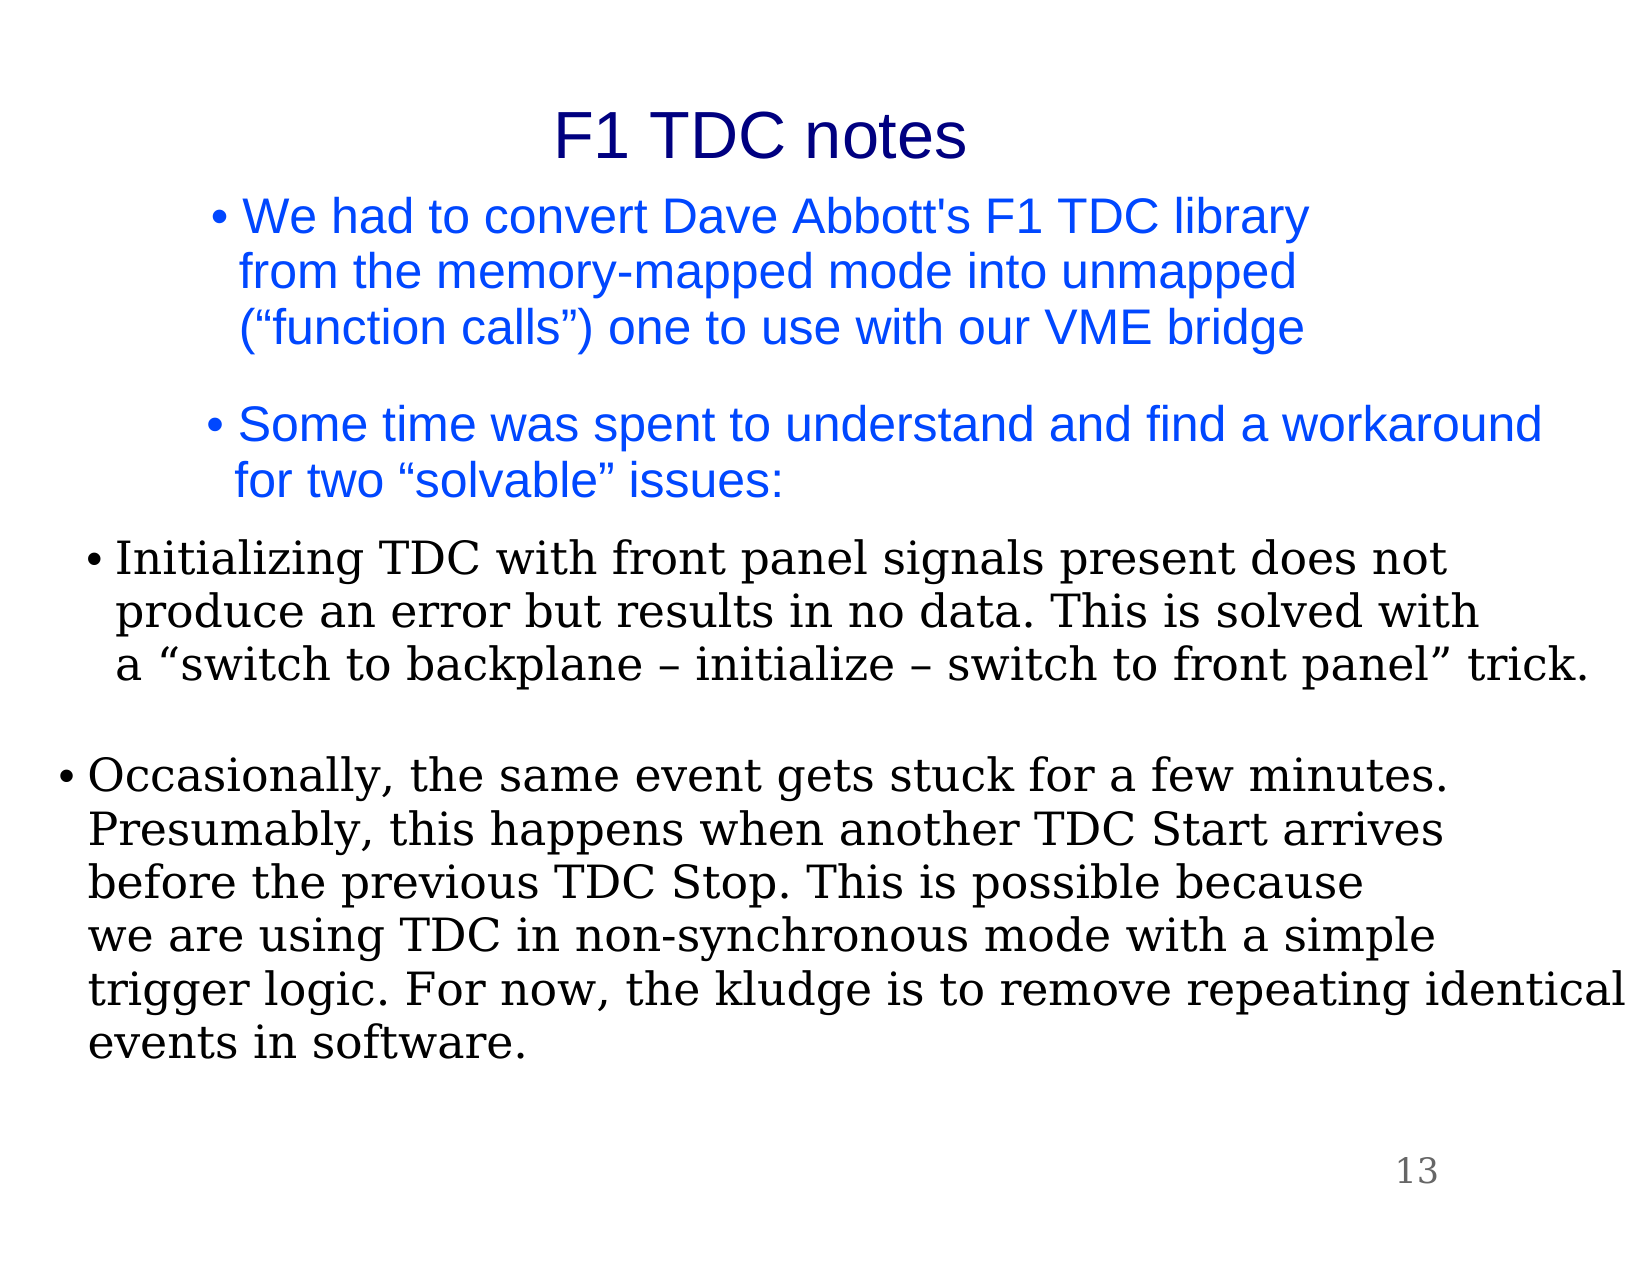

F1 TDC notes
• We had to convert Dave Abbott's F1 TDC library
 from the memory-mapped mode into unmapped
 (“function calls”) one to use with our VME bridge
• Some time was spent to understand and find a workaround
 for two “solvable” issues:
• Initializing TDC with front panel signals present does not
 produce an error but results in no data. This is solved with
 a “switch to backplane – initialize – switch to front panel” trick.
• Occasionally, the same event gets stuck for a few minutes.
 Presumably, this happens when another TDC Start arrives
 before the previous TDC Stop. This is possible because
 we are using TDC in non-synchronous mode with a simple
 trigger logic. For now, the kludge is to remove repeating identical
 events in software.